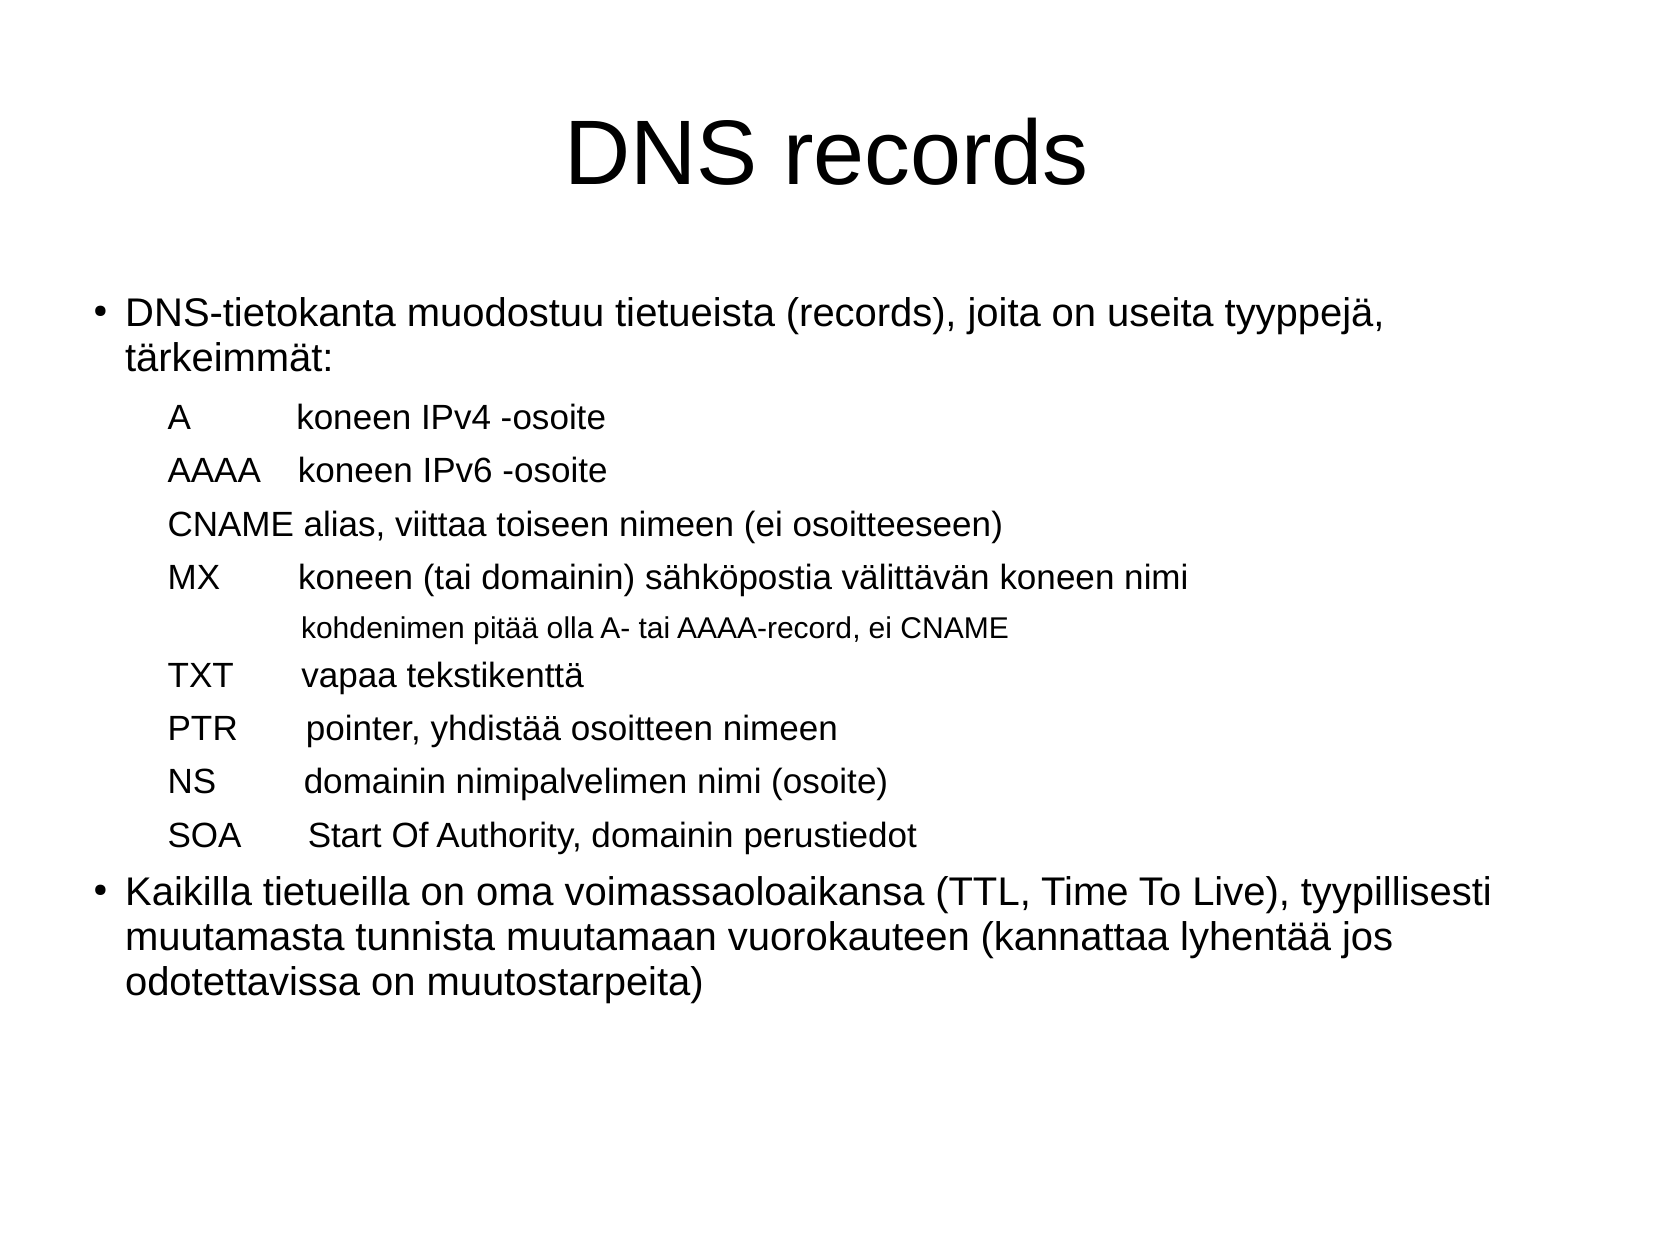

# DNS records
DNS-tietokanta muodostuu tietueista (records), joita on useita tyyppejä, tärkeimmät:
A koneen IPv4 -osoite
AAAA koneen IPv6 -osoite
CNAME alias, viittaa toiseen nimeen (ei osoitteeseen)
MX koneen (tai domainin) sähköpostia välittävän koneen nimi
 kohdenimen pitää olla A- tai AAAA-record, ei CNAME
TXT vapaa tekstikenttä
PTR pointer, yhdistää osoitteen nimeen
NS domainin nimipalvelimen nimi (osoite)
SOA Start Of Authority, domainin perustiedot
Kaikilla tietueilla on oma voimassaoloaikansa (TTL, Time To Live), tyypillisesti muutamasta tunnista muutamaan vuorokauteen (kannattaa lyhentää jos odotettavissa on muutostarpeita)